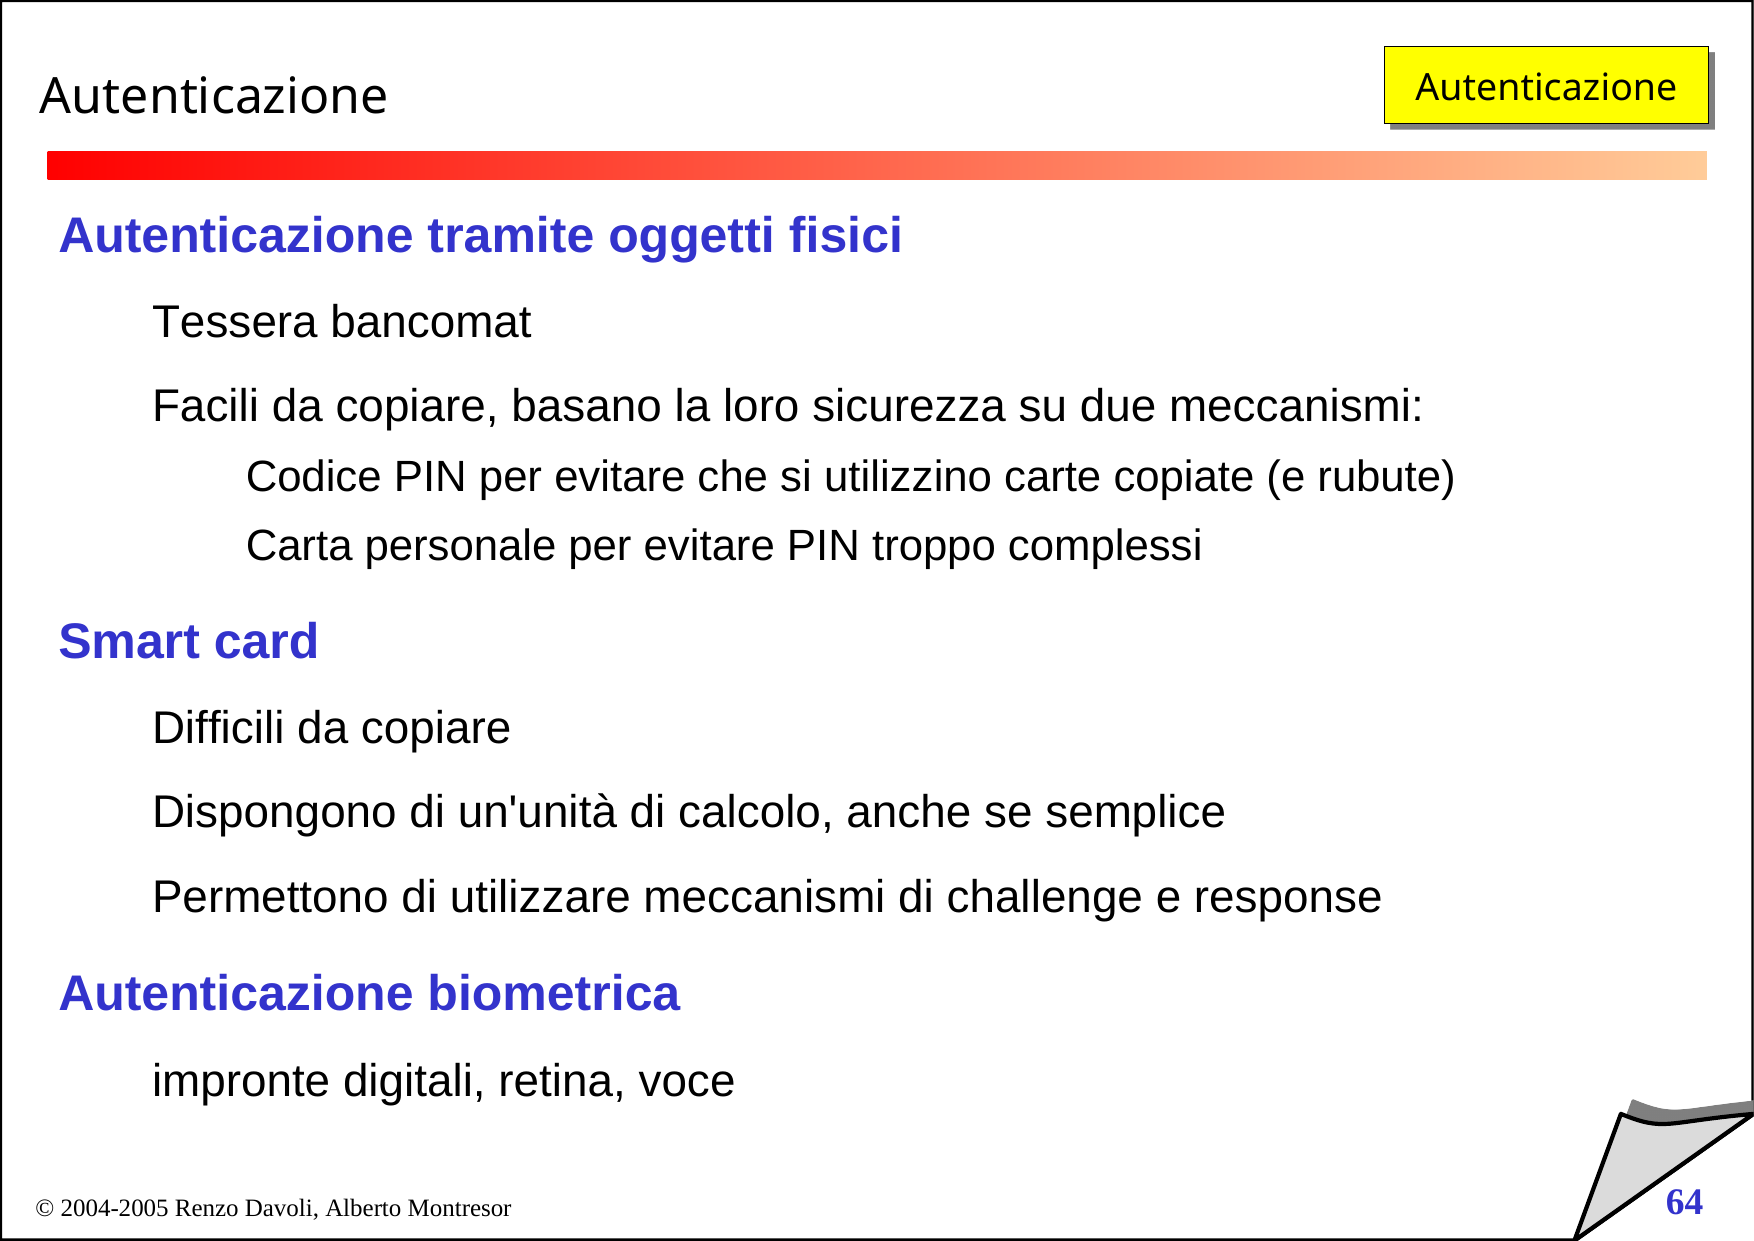

Autenticazione
# Autenticazione
Autenticazione tramite oggetti fisici
Tessera bancomat
Facili da copiare, basano la loro sicurezza su due meccanismi:
Codice PIN per evitare che si utilizzino carte copiate (e rubute)
Carta personale per evitare PIN troppo complessi
Smart card
Difficili da copiare
Dispongono di un'unità di calcolo, anche se semplice
Permettono di utilizzare meccanismi di challenge e response
Autenticazione biometrica
impronte digitali, retina, voce